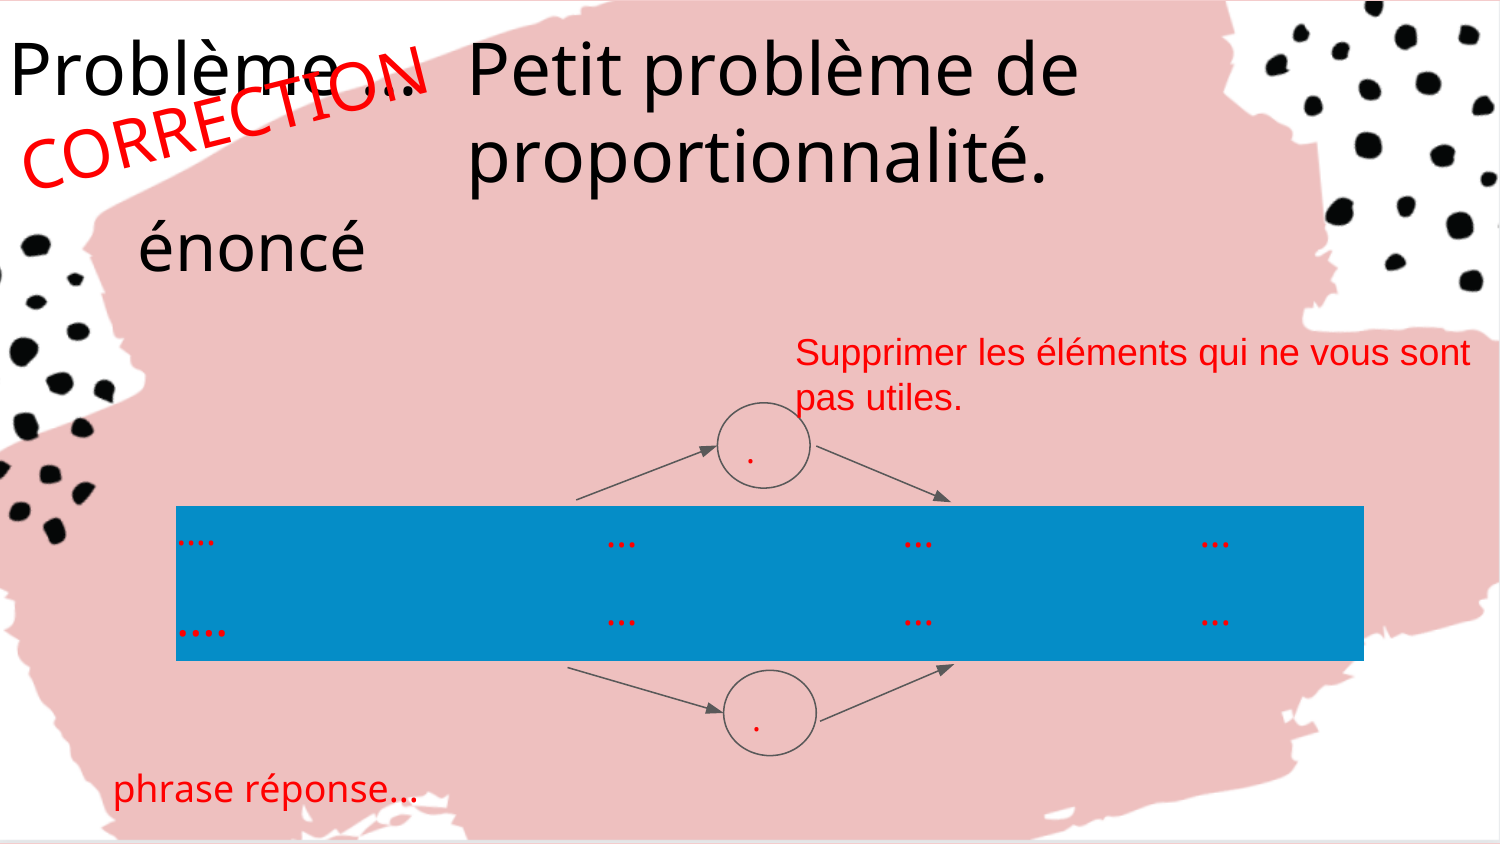

Problème …
Petit problème de proportionnalité.
CORRECTION
énoncé
Supprimer les éléments qui ne vous sont pas utiles.
.
| …. | ... | ... | ... |
| --- | --- | --- | --- |
| …. | ... | ... | ... |
.
phrase réponse...